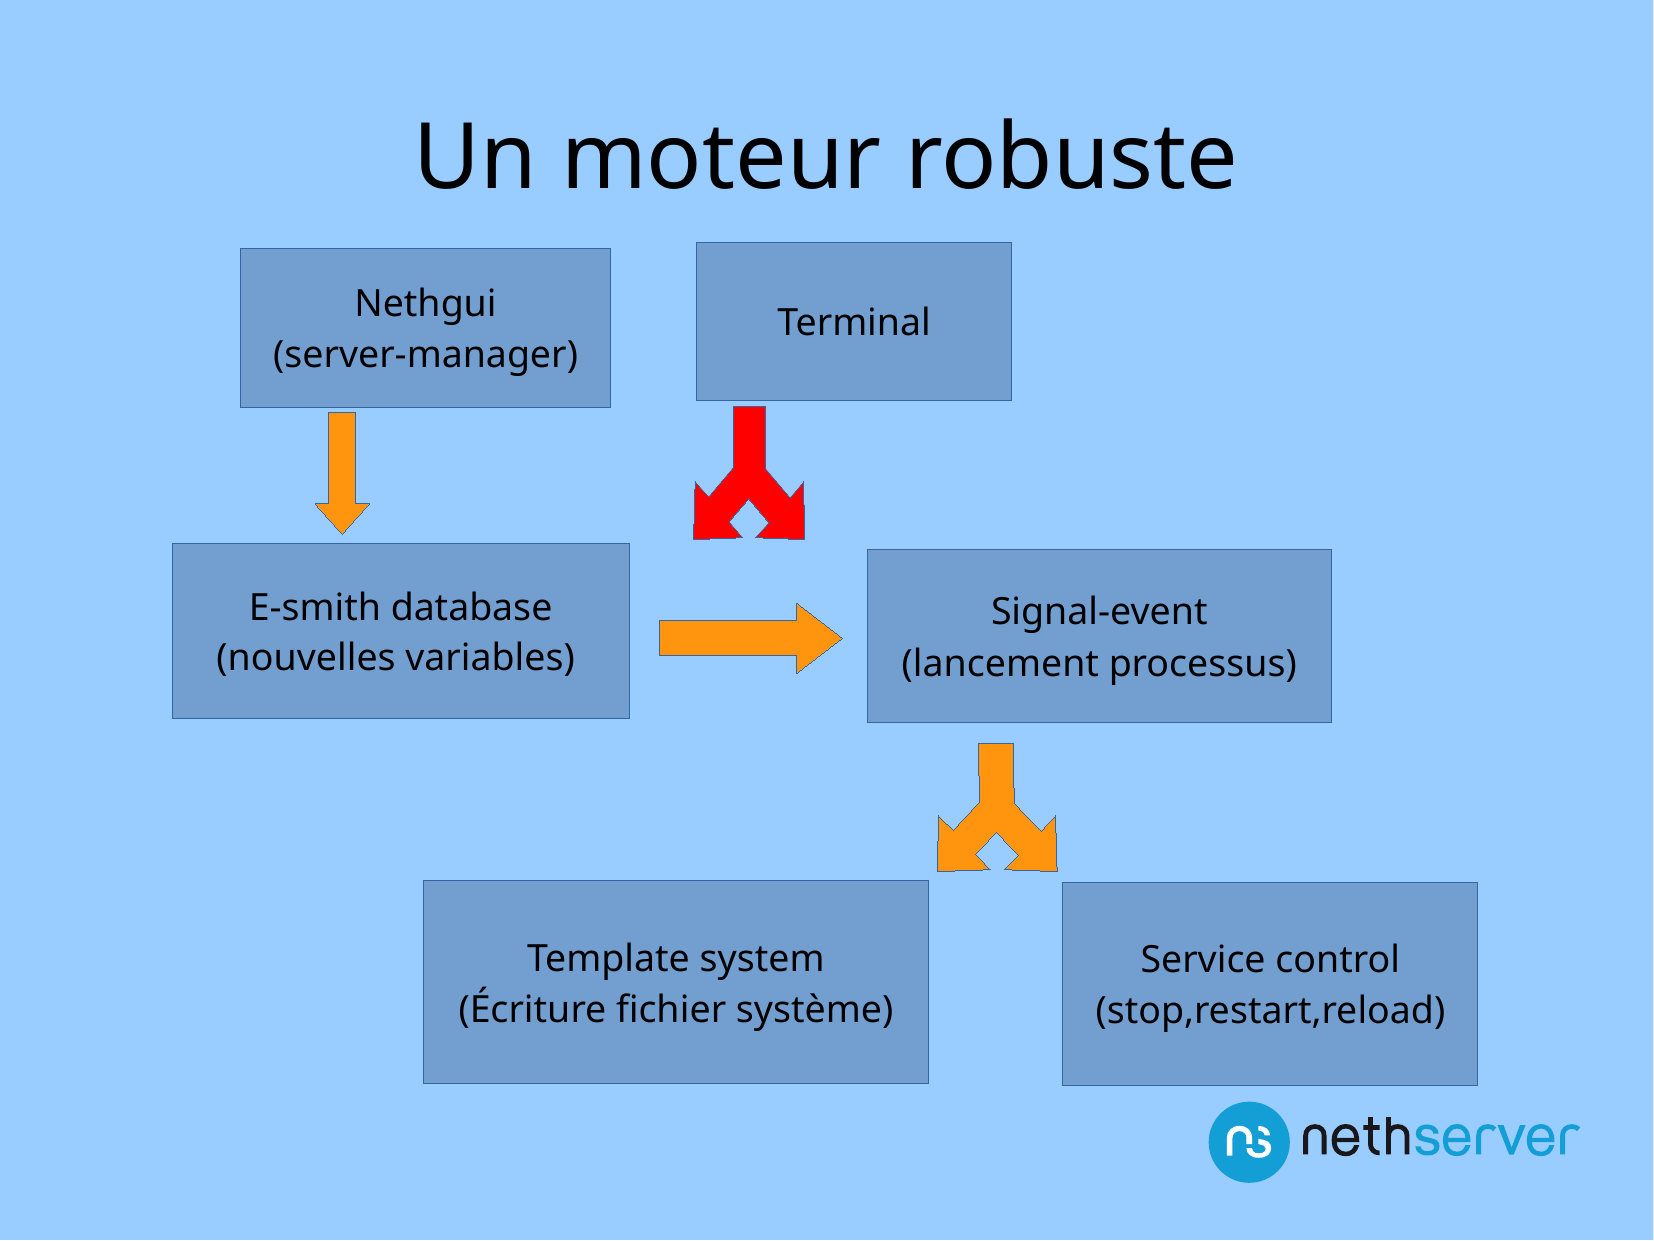

# Un moteur robuste
Terminal
Nethgui
(server-manager)
E-smith database
(nouvelles variables)
Signal-event
(lancement processus)
Template system
(Écriture fichier système)
Service control
(stop,restart,reload)